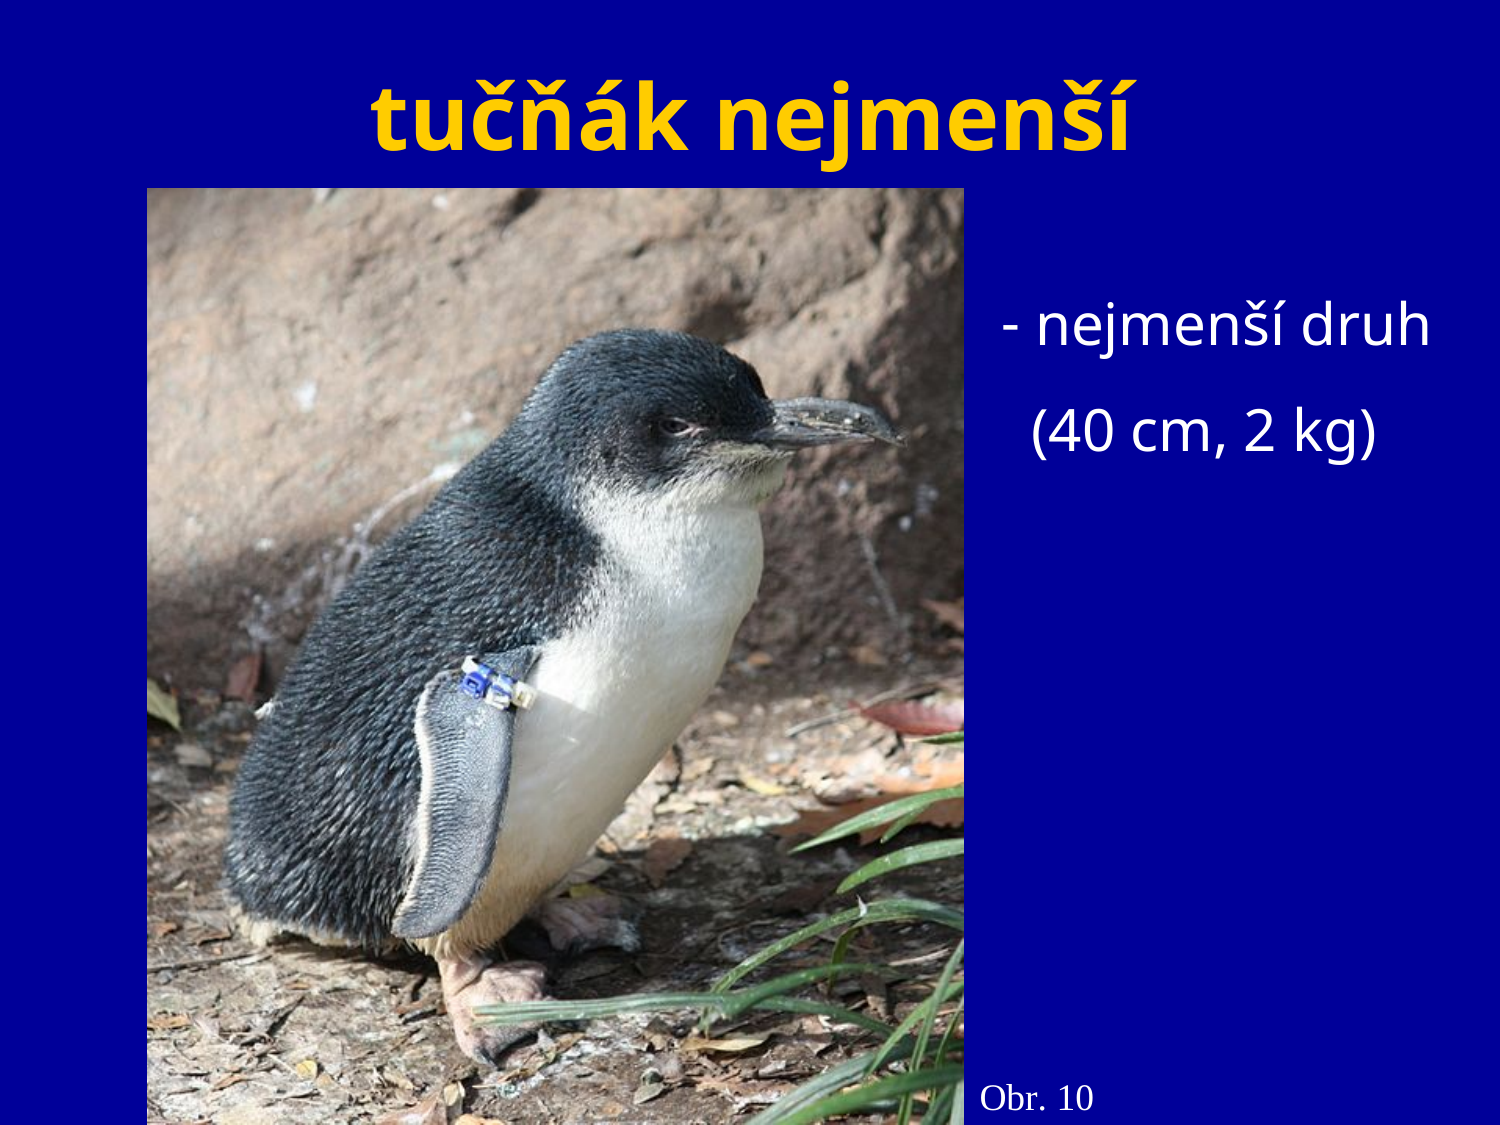

# tučňák nejmenší
 nejmenší druh
 (40 cm, 2 kg)
Obr. 10